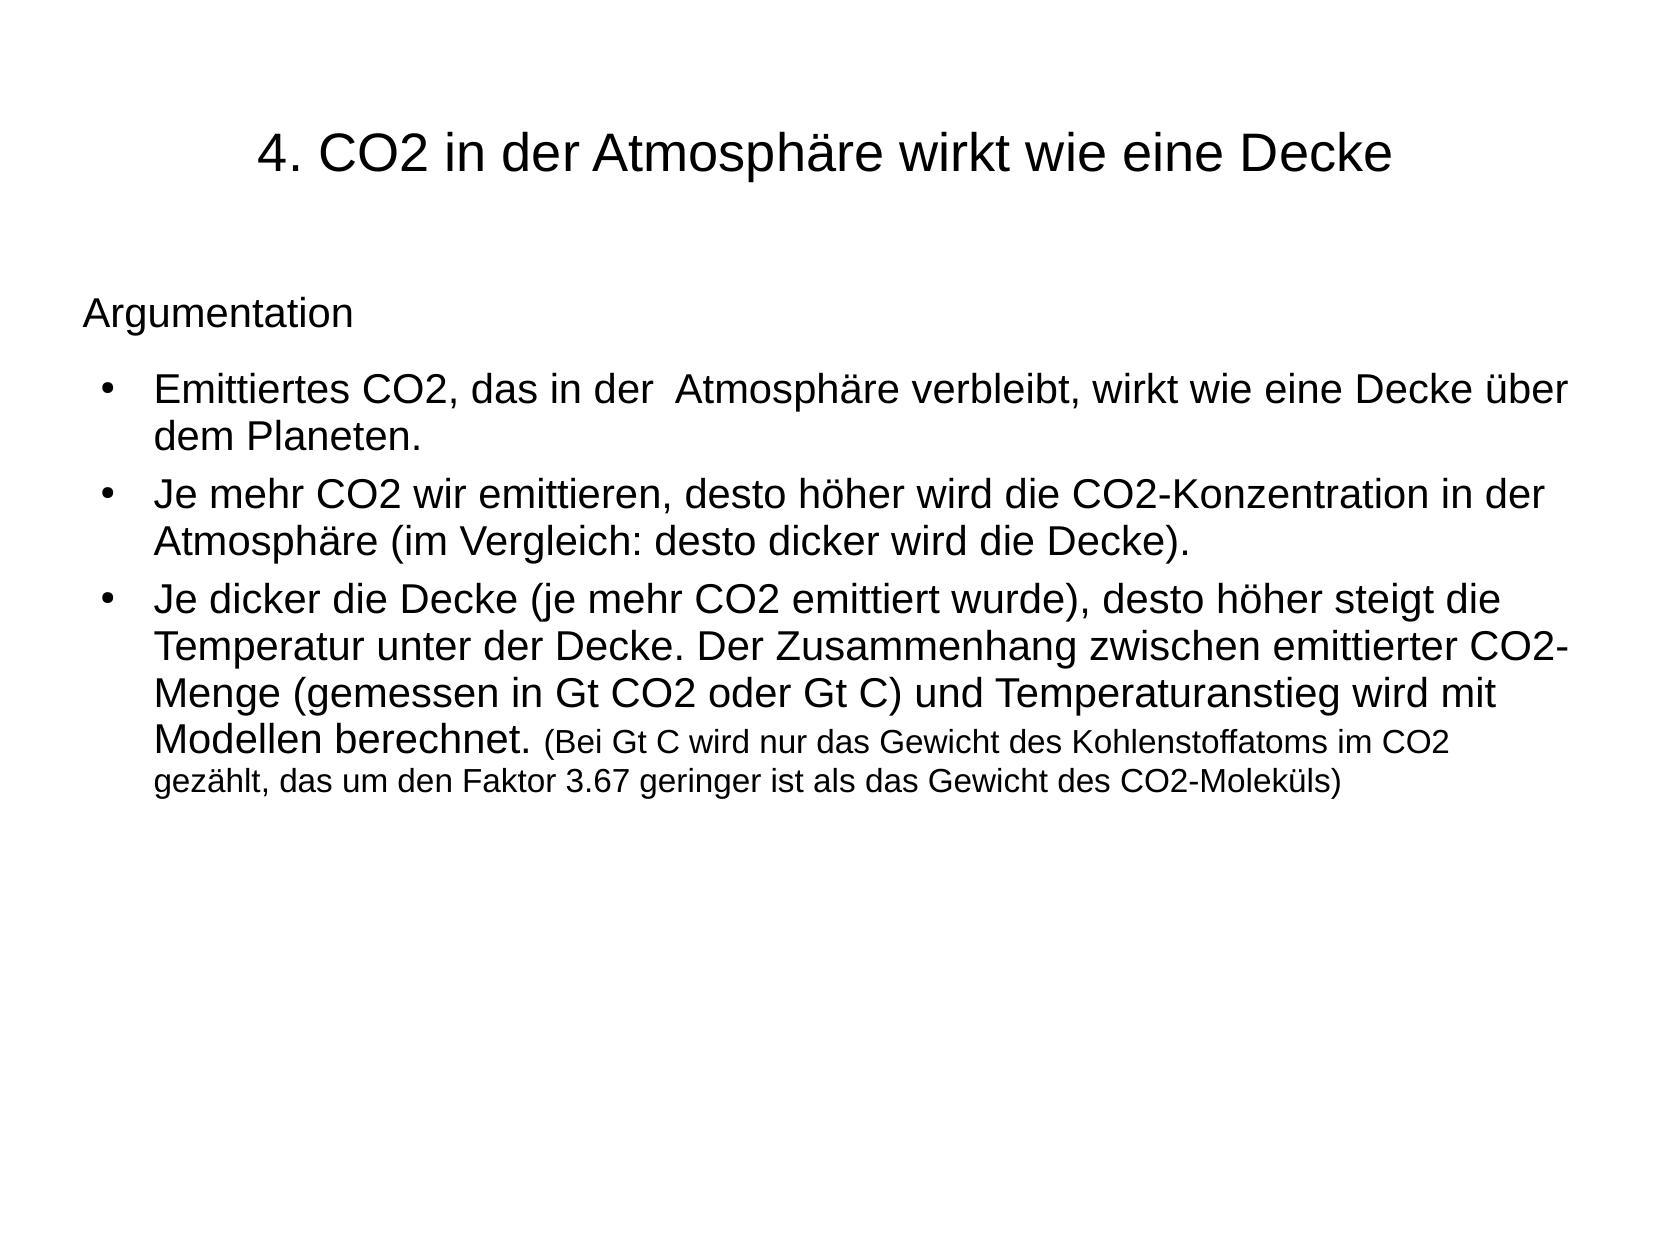

# 4. CO2 in der Atmosphäre wirkt wie eine Decke
Argumentation
Emittiertes CO2, das in der Atmosphäre verbleibt, wirkt wie eine Decke über dem Planeten.
Je mehr CO2 wir emittieren, desto höher wird die CO2-Konzentration in der Atmosphäre (im Vergleich: desto dicker wird die Decke).
Je dicker die Decke (je mehr CO2 emittiert wurde), desto höher steigt die Temperatur unter der Decke. Der Zusammenhang zwischen emittierter CO2-Menge (gemessen in Gt CO2 oder Gt C) und Temperaturanstieg wird mit Modellen berechnet. (Bei Gt C wird nur das Gewicht des Kohlenstoffatoms im CO2 gezählt, das um den Faktor 3.67 geringer ist als das Gewicht des CO2-Moleküls)